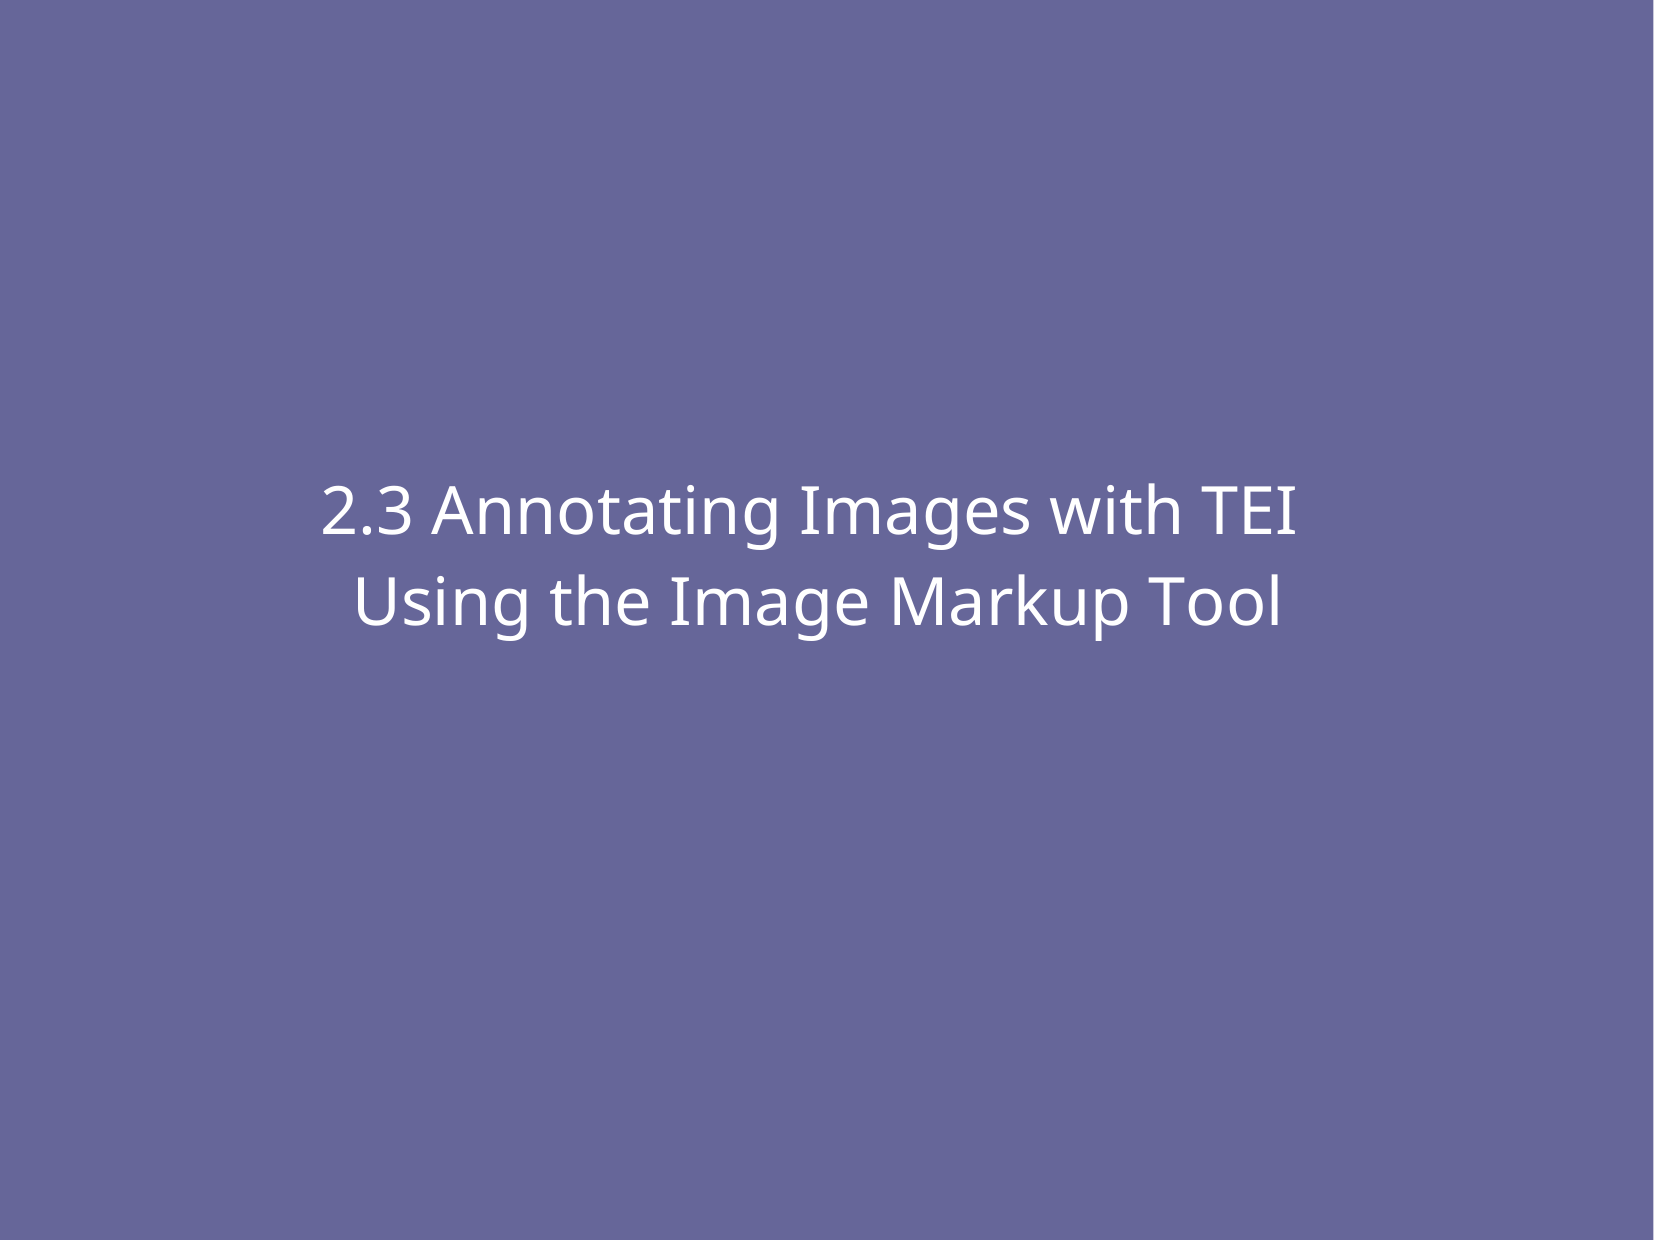

# 2.3 Annotating Images with TEI
Using the Image Markup Tool